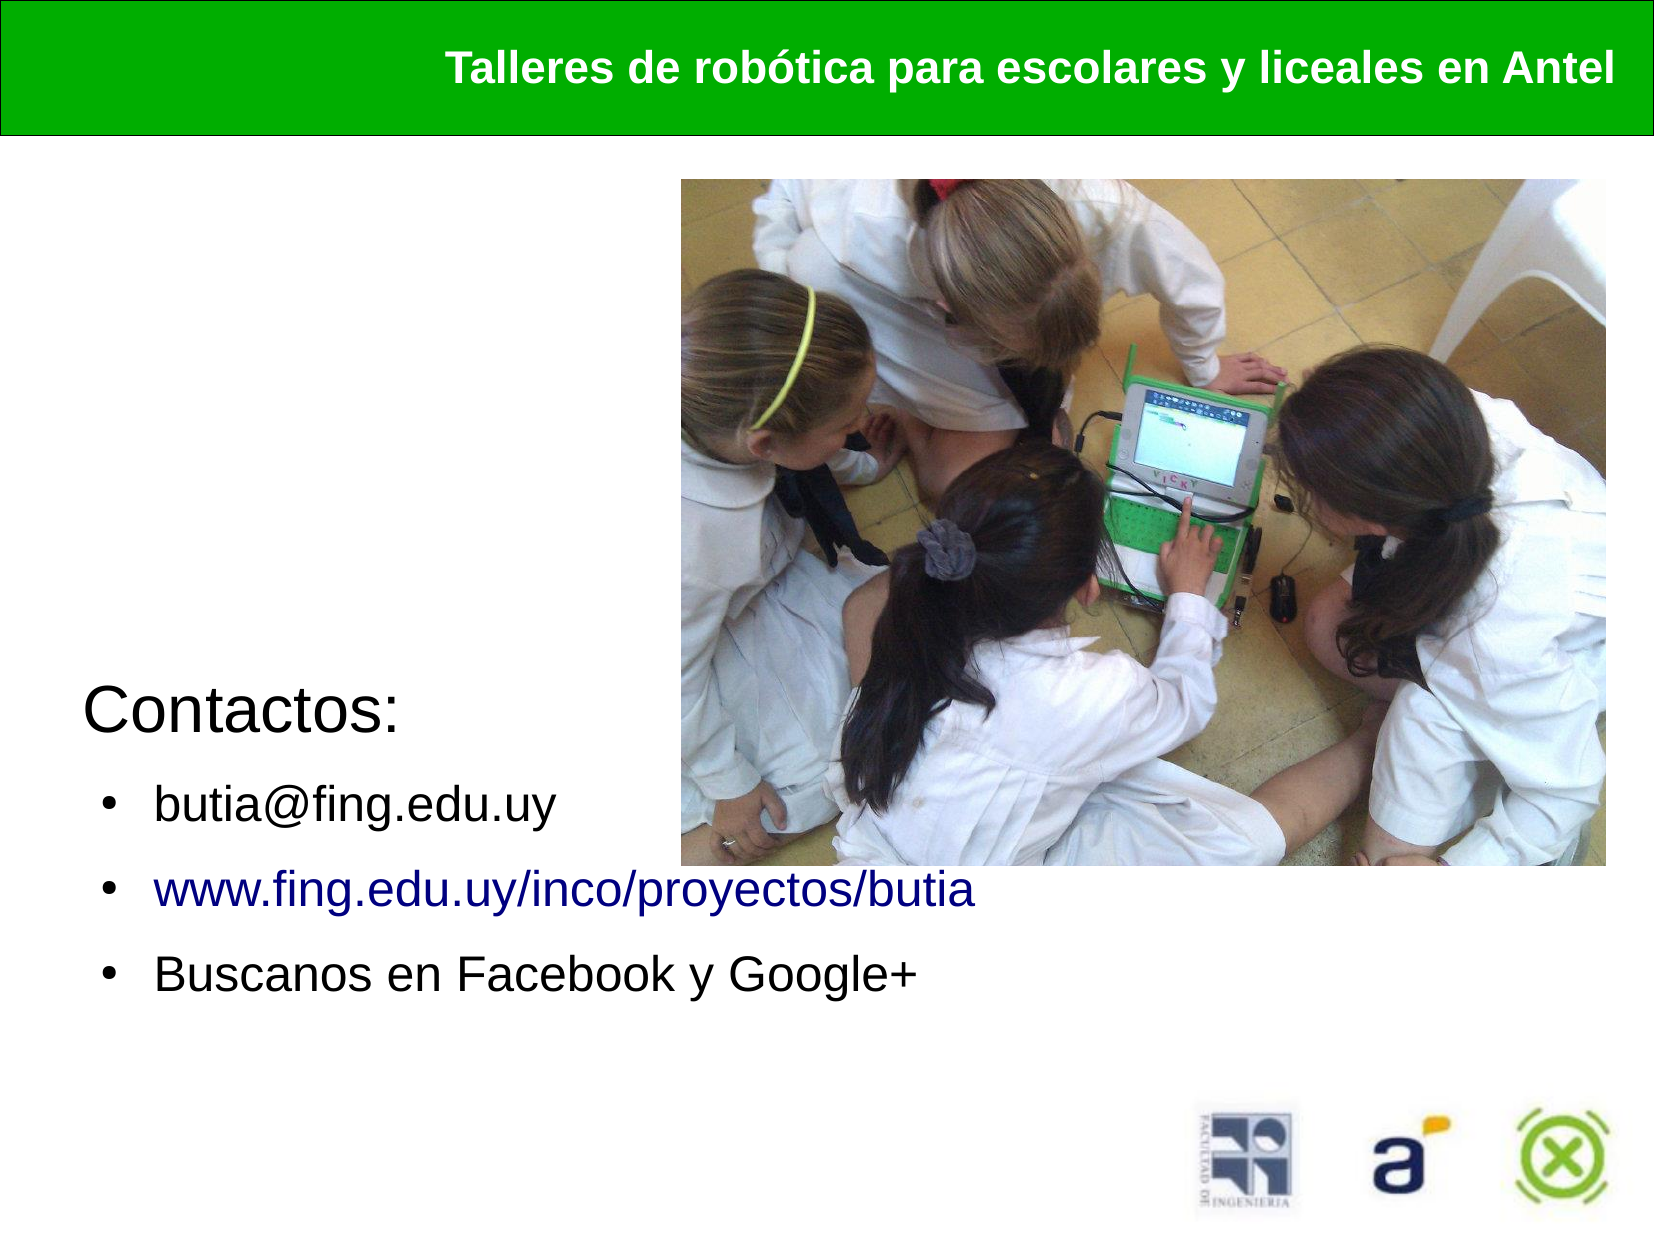

Talleres de robótica para escolares y liceales en Antel
# Contactos:
butia@fing.edu.uy
www.fing.edu.uy/inco/proyectos/butia
Buscanos en Facebook y Google+